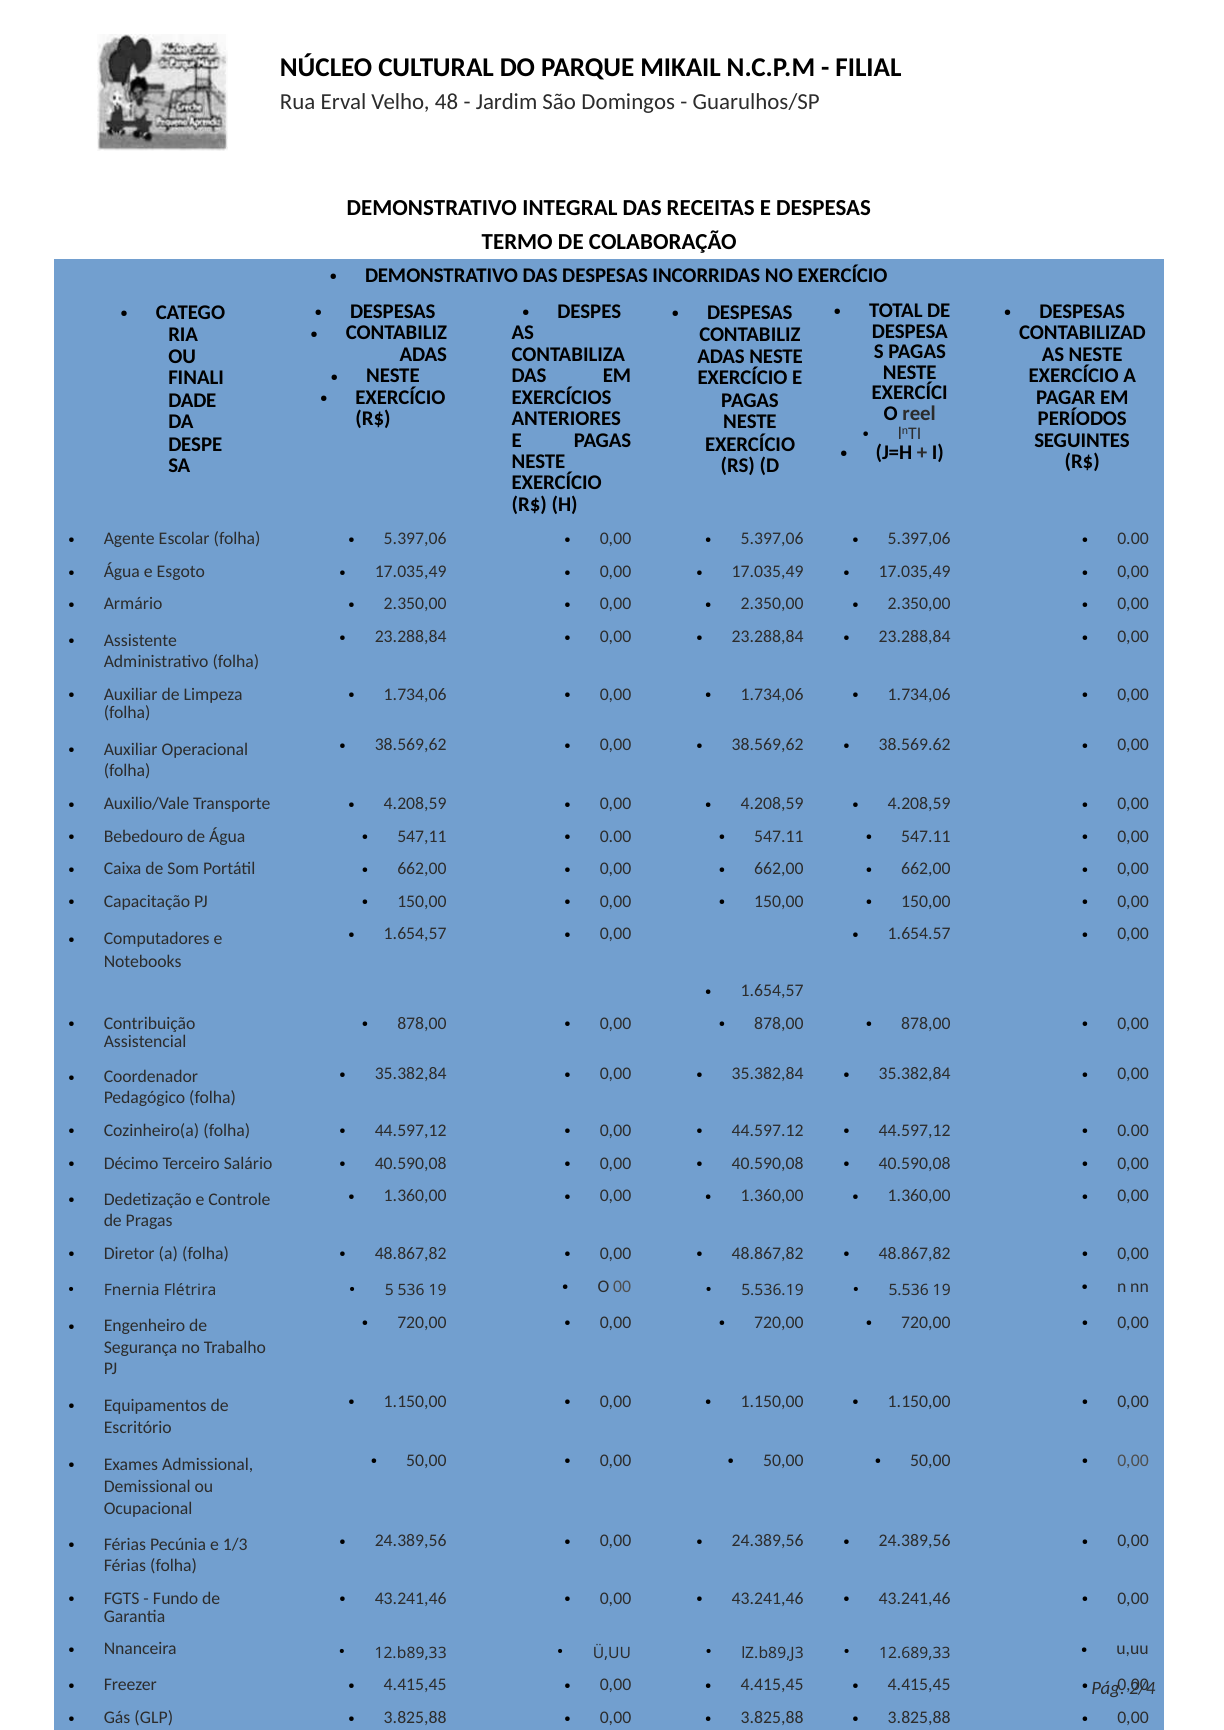

NÚCLEO CULTURAL DO PARQUE MIKAIL N.C.P.M - FILIAL
Rua Erval Velho, 48 - Jardim São Domingos - Guarulhos/SP
DEMONSTRATIVO INTEGRAL DAS RECEITAS E DESPESAS TERMO DE COLABORAÇÃO
| DEMONSTRATIVO DAS DESPESAS INCORRIDAS NO EXERCÍCIO | | | | | |
| --- | --- | --- | --- | --- | --- |
| CATEGORIA OU FINALIDADE DA DESPESA | DESPESAS CONTABILIZADAS NESTE EXERCÍCIO (R$) | DESPESAS CONTABILIZADAS EM EXERCÍCIOS ANTERIORES E PAGAS NESTE EXERCÍCIO (R$) (H) | DESPESAS CONTABILIZADAS NESTE EXERCÍCIO E PAGAS NESTE EXERCÍCIO (RS) (D | TOTAL DE DESPESAS PAGAS NESTE EXERCÍCIO reel lnTI (J=H + I) | DESPESAS CONTABILIZADAS NESTE EXERCÍCIO A PAGAR EM PERÍODOS SEGUINTES (R$) |
| Agente Escolar (folha) | 5.397,06 | 0,00 | 5.397,06 | 5.397,06 | 0.00 |
| Água e Esgoto | 17.035,49 | 0,00 | 17.035,49 | 17.035,49 | 0,00 |
| Armário | 2.350,00 | 0,00 | 2.350,00 | 2.350,00 | 0,00 |
| Assistente Administrativo (folha) | 23.288,84 | 0,00 | 23.288,84 | 23.288,84 | 0,00 |
| Auxiliar de Limpeza (folha) | 1.734,06 | 0,00 | 1.734,06 | 1.734,06 | 0,00 |
| Auxiliar Operacional (folha) | 38.569,62 | 0,00 | 38.569,62 | 38.569.62 | 0,00 |
| Auxilio/Vale Transporte | 4.208,59 | 0,00 | 4.208,59 | 4.208,59 | 0,00 |
| Bebedouro de Água | 547,11 | 0.00 | 547.11 | 547.11 | 0,00 |
| Caixa de Som Portátil | 662,00 | 0,00 | 662,00 | 662,00 | 0,00 |
| Capacitação PJ | 150,00 | 0,00 | 150,00 | 150,00 | 0,00 |
| Computadores e Notebooks | 1.654,57 | 0,00 | | 1.654.57 | 0,00 |
| | | | 1.654,57 | | |
| Contribuição Assistencial | 878,00 | 0,00 | 878,00 | 878,00 | 0,00 |
| Coordenador Pedagógico (folha) | 35.382,84 | 0,00 | 35.382,84 | 35.382,84 | 0,00 |
| Cozinheiro(a) (folha) | 44.597,12 | 0,00 | 44.597.12 | 44.597,12 | 0.00 |
| Décimo Terceiro Salário | 40.590,08 | 0,00 | 40.590,08 | 40.590,08 | 0,00 |
| Dedetização e Controle de Pragas | 1.360,00 | 0,00 | 1.360,00 | 1.360,00 | 0,00 |
| Diretor (a) (folha) | 48.867,82 | 0,00 | 48.867,82 | 48.867,82 | 0,00 |
| Fnernia Flétrira | 5 536 19 | O 00 | 5.536.19 | 5.536 19 | n nn |
| Engenheiro de Segurança no Trabalho PJ | 720,00 | 0,00 | 720,00 | 720,00 | 0,00 |
| Equipamentos de Escritório | 1.150,00 | 0,00 | 1.150,00 | 1.150,00 | 0,00 |
| Exames Admissional, Demissional ou Ocupacional | 50,00 | 0,00 | 50,00 | 50,00 | 0,00 |
| Férias Pecúnia e 1/3 Férias (folha) | 24.389,56 | 0,00 | 24.389,56 | 24.389,56 | 0,00 |
| FGTS - Fundo de Garantia | 43.241,46 | 0,00 | 43.241,46 | 43.241,46 | 0,00 |
| Nnanceira | 12.b89,33 | Ü,UU | lZ.b89,J3 | 12.689,33 | u,uu |
| Freezer | 4.415,45 | 0,00 | 4.415,45 | 4.415,45 | 0,00 |
| Gás (GLP) | 3.825,88 | 0,00 | 3.825,88 | 3.825,88 | 0,00 |
| GRRF/FGTS Rescisão | 27.987,49 | 0,00 | 27.987,49 | 27.987,49 | 0,00 |
| Impostos e Taxas | 143,10 | 0,00 | 143,10 | 143,10 | 0,00 |
| INSS Patronal e Empregados | 222.510,11 | 0,00 | 222.510,11 | 222.510,11 | 0,00 |
Pág. 2/4